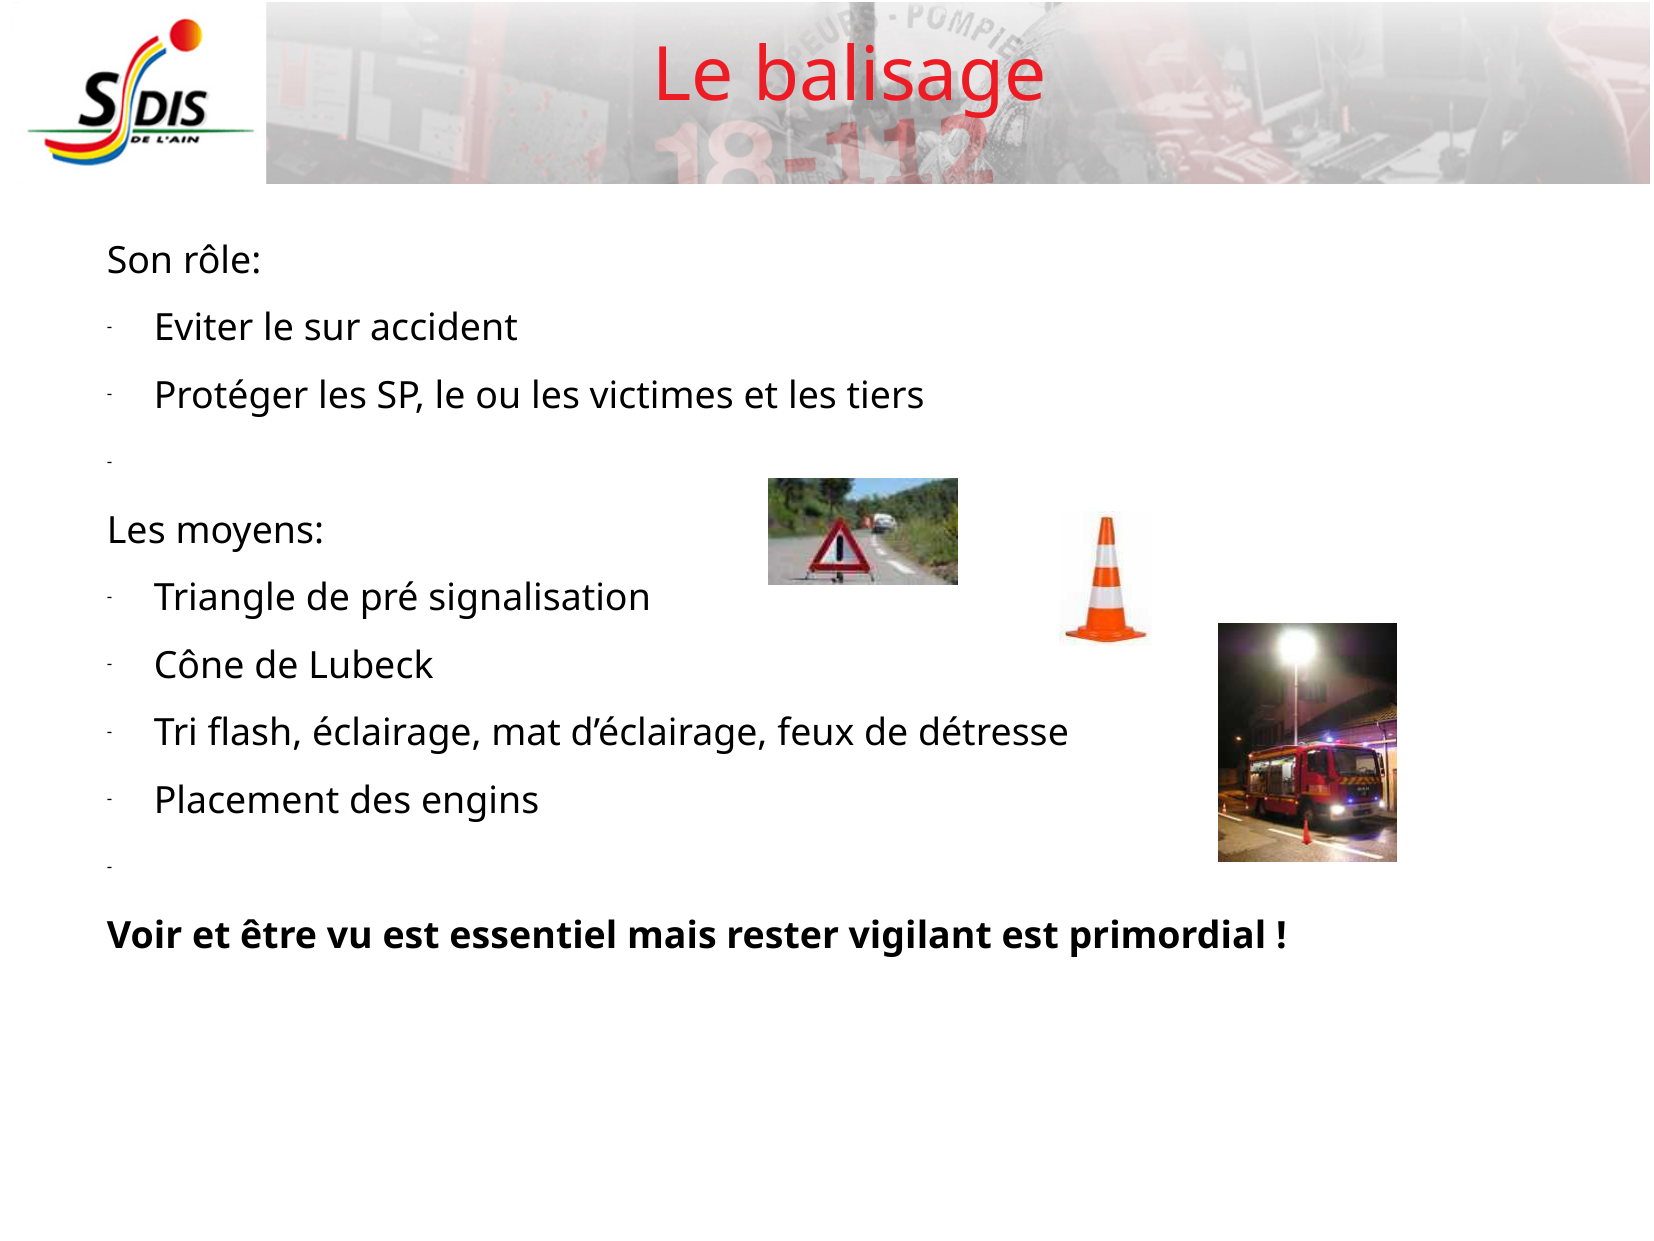

# Le balisage
Son rôle:
Eviter le sur accident
Protéger les SP, le ou les victimes et les tiers
Les moyens:
Triangle de pré signalisation
Cône de Lubeck
Tri flash, éclairage, mat d’éclairage, feux de détresse
Placement des engins
Voir et être vu est essentiel mais rester vigilant est primordial !